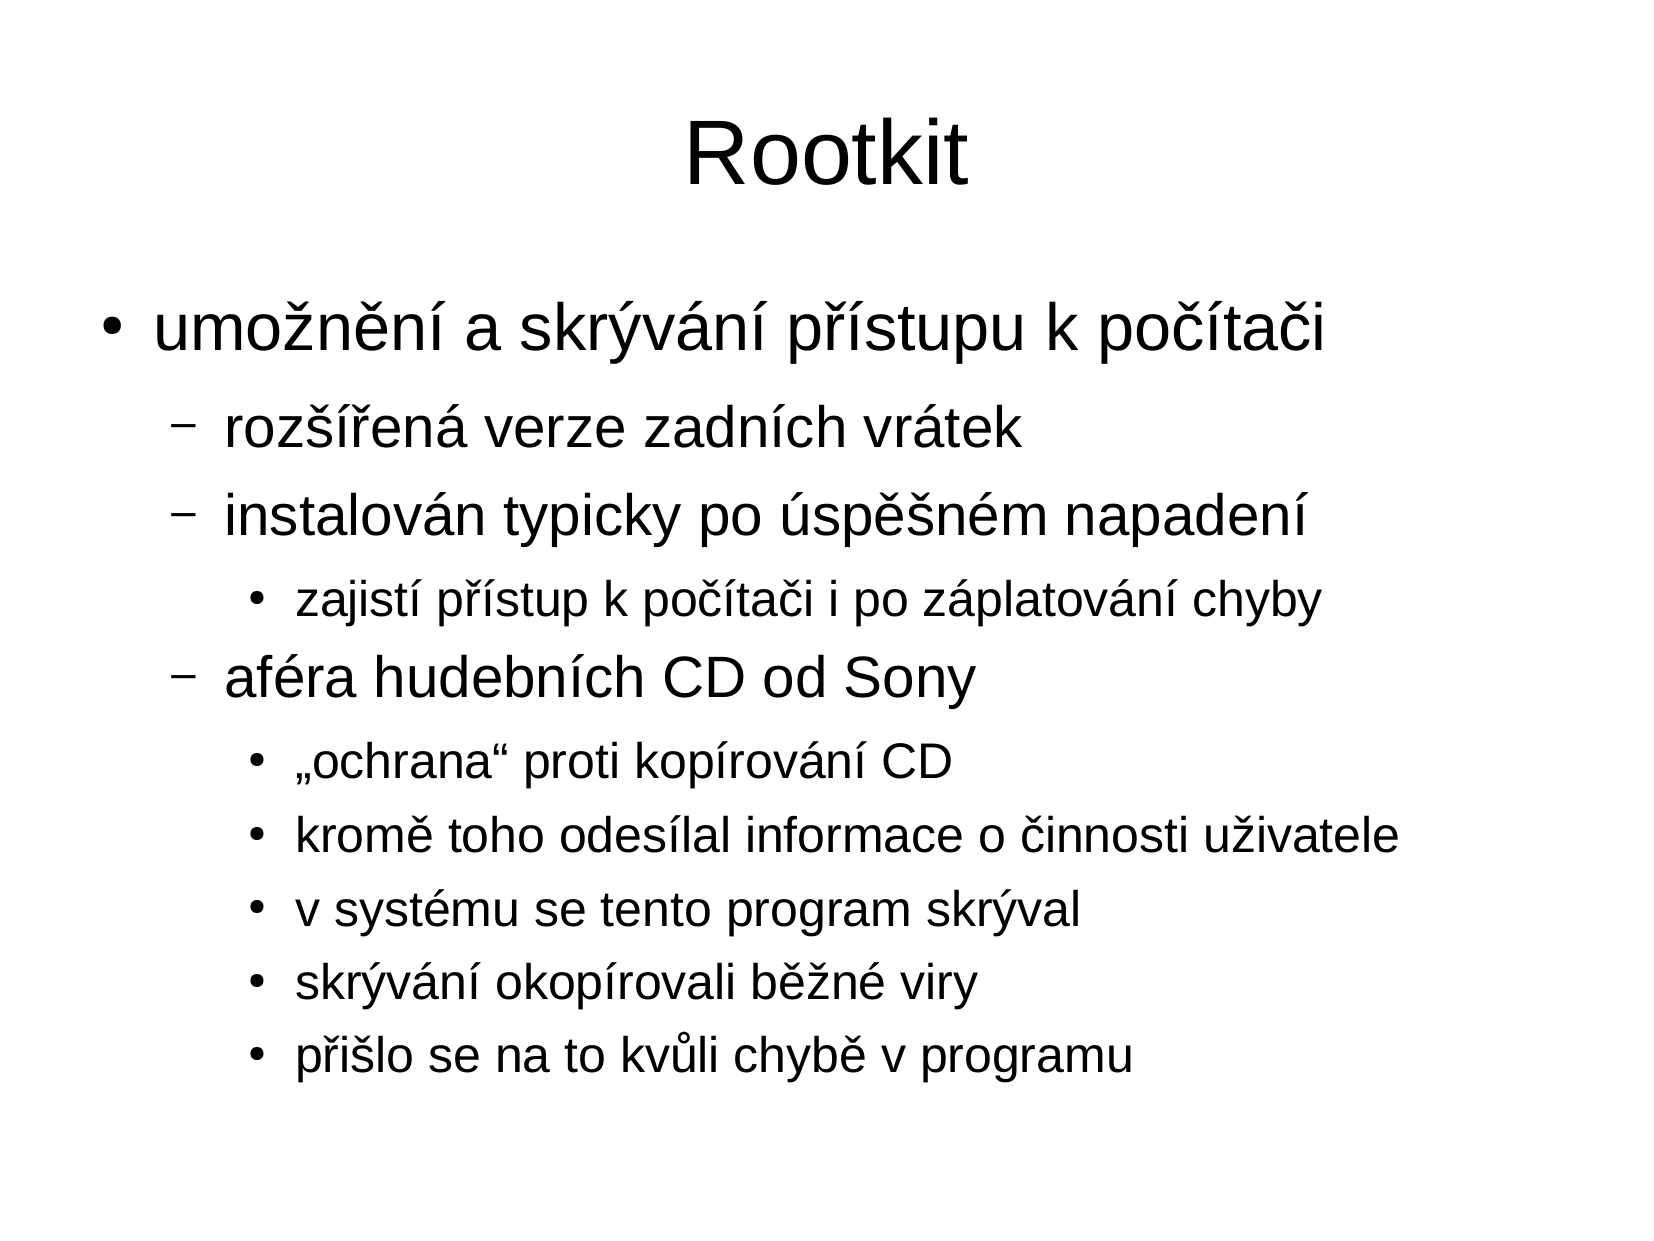

# Rootkit
umožnění a skrývání přístupu k počítači
rozšířená verze zadních vrátek
instalován typicky po úspěšném napadení
zajistí přístup k počítači i po záplatování chyby
aféra hudebních CD od Sony
„ochrana“ proti kopírování CD
kromě toho odesílal informace o činnosti uživatele
v systému se tento program skrýval
skrývání okopírovali běžné viry
přišlo se na to kvůli chybě v programu